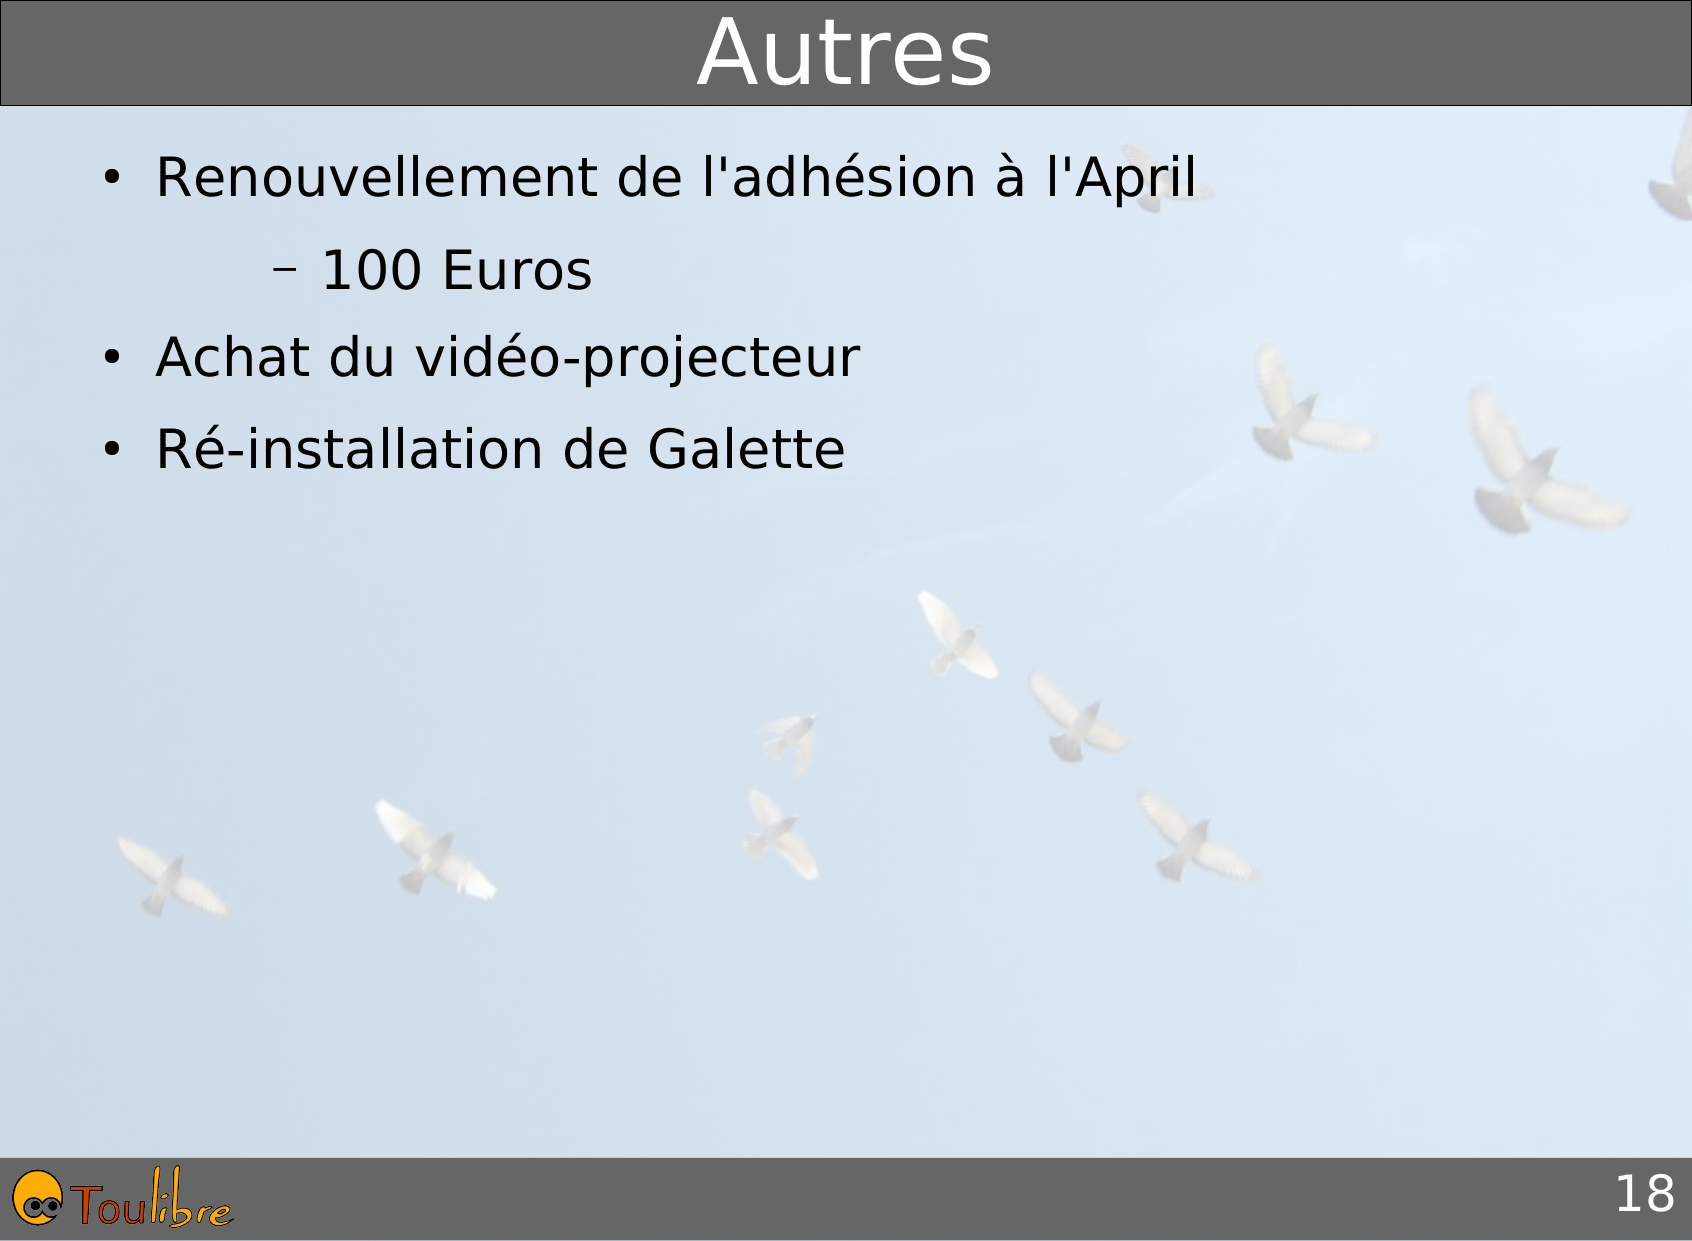

# Autres
Renouvellement de l'adhésion à l'April
100 Euros
Achat du vidéo-projecteur
Ré-installation de Galette